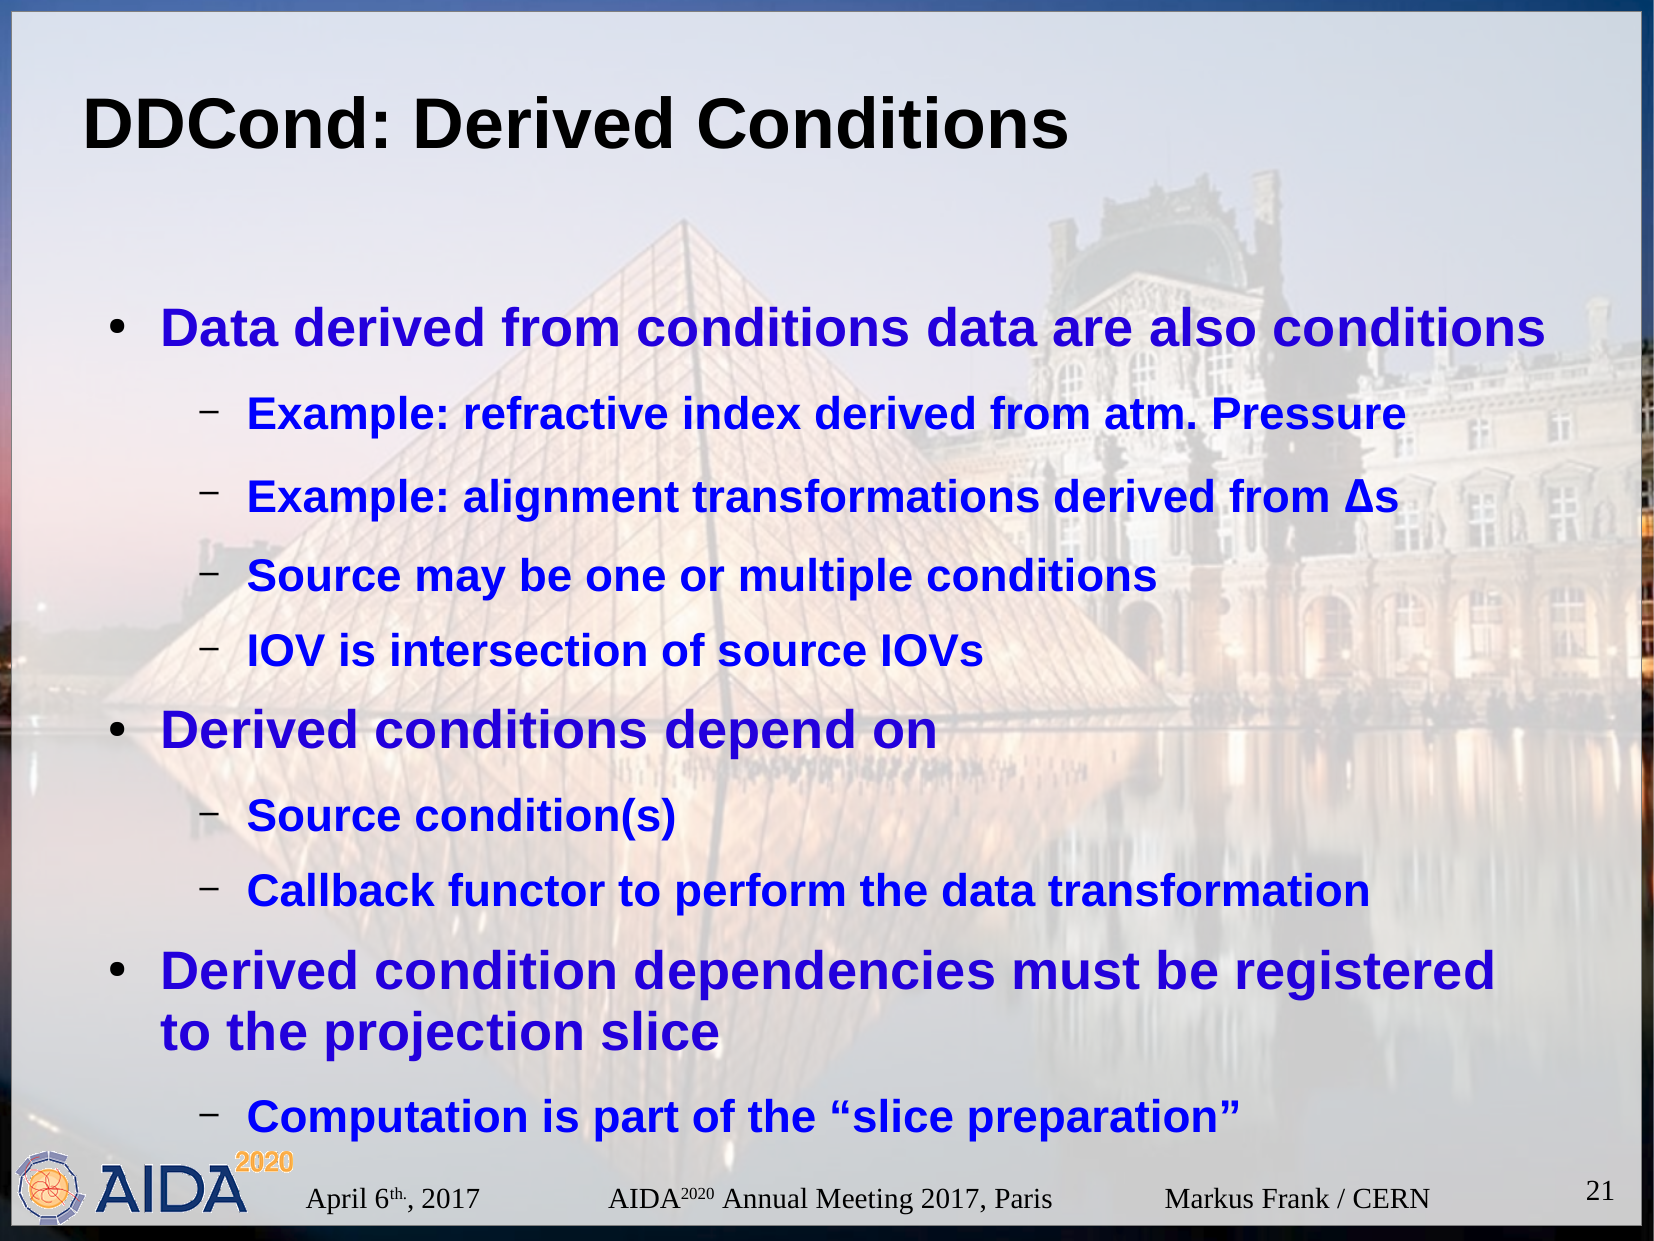

# DDCond: Derived Conditions
Data derived from conditions data are also conditions
Example: refractive index derived from atm. Pressure
Example: alignment transformations derived from Δs
Source may be one or multiple conditions
IOV is intersection of source IOVs
Derived conditions depend on
Source condition(s)
Callback functor to perform the data transformation
Derived condition dependencies must be registered
to the projection slice
Computation is part of the “slice preparation”
21
February, 4th. 2014
CLIC Workshop at CERN, Markus Frank / CERN